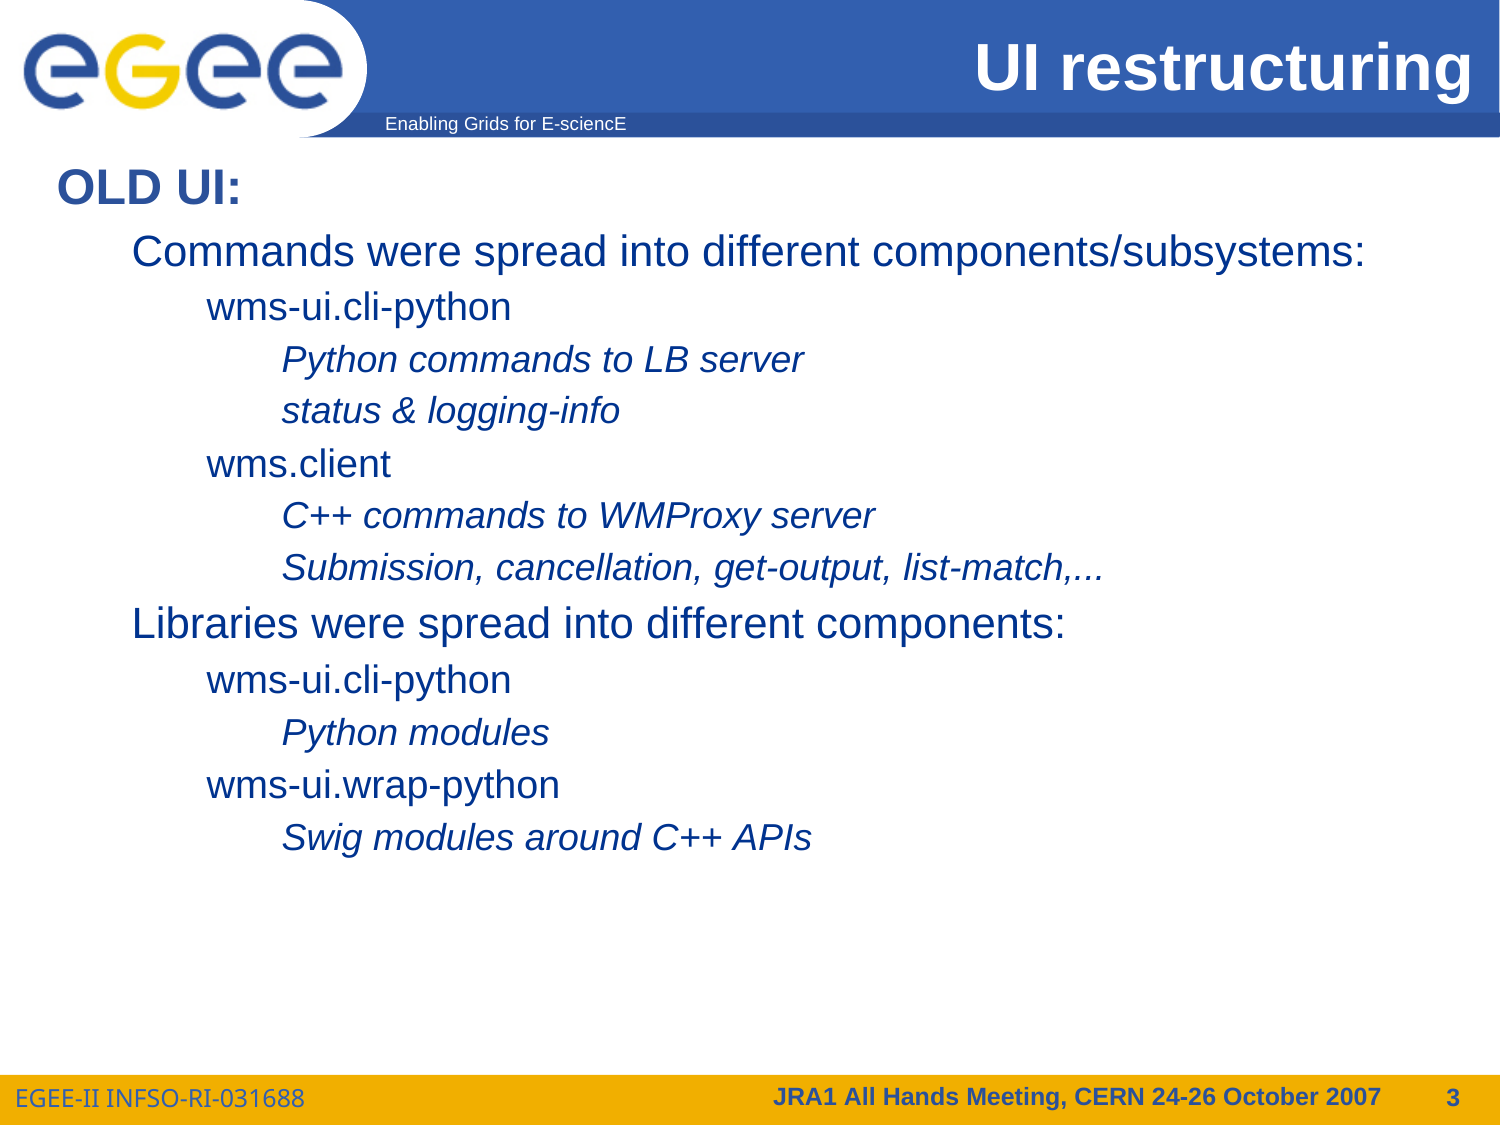

# UI restructuring
OLD UI:
Commands were spread into different components/subsystems:
wms-ui.cli-python
Python commands to LB server
status & logging-info
wms.client
C++ commands to WMProxy server
Submission, cancellation, get-output, list-match,...
Libraries were spread into different components:
wms-ui.cli-python
Python modules
wms-ui.wrap-python
Swig modules around C++ APIs
JRA1 All Hands Meeting, CERN 24-26 October 2007
3